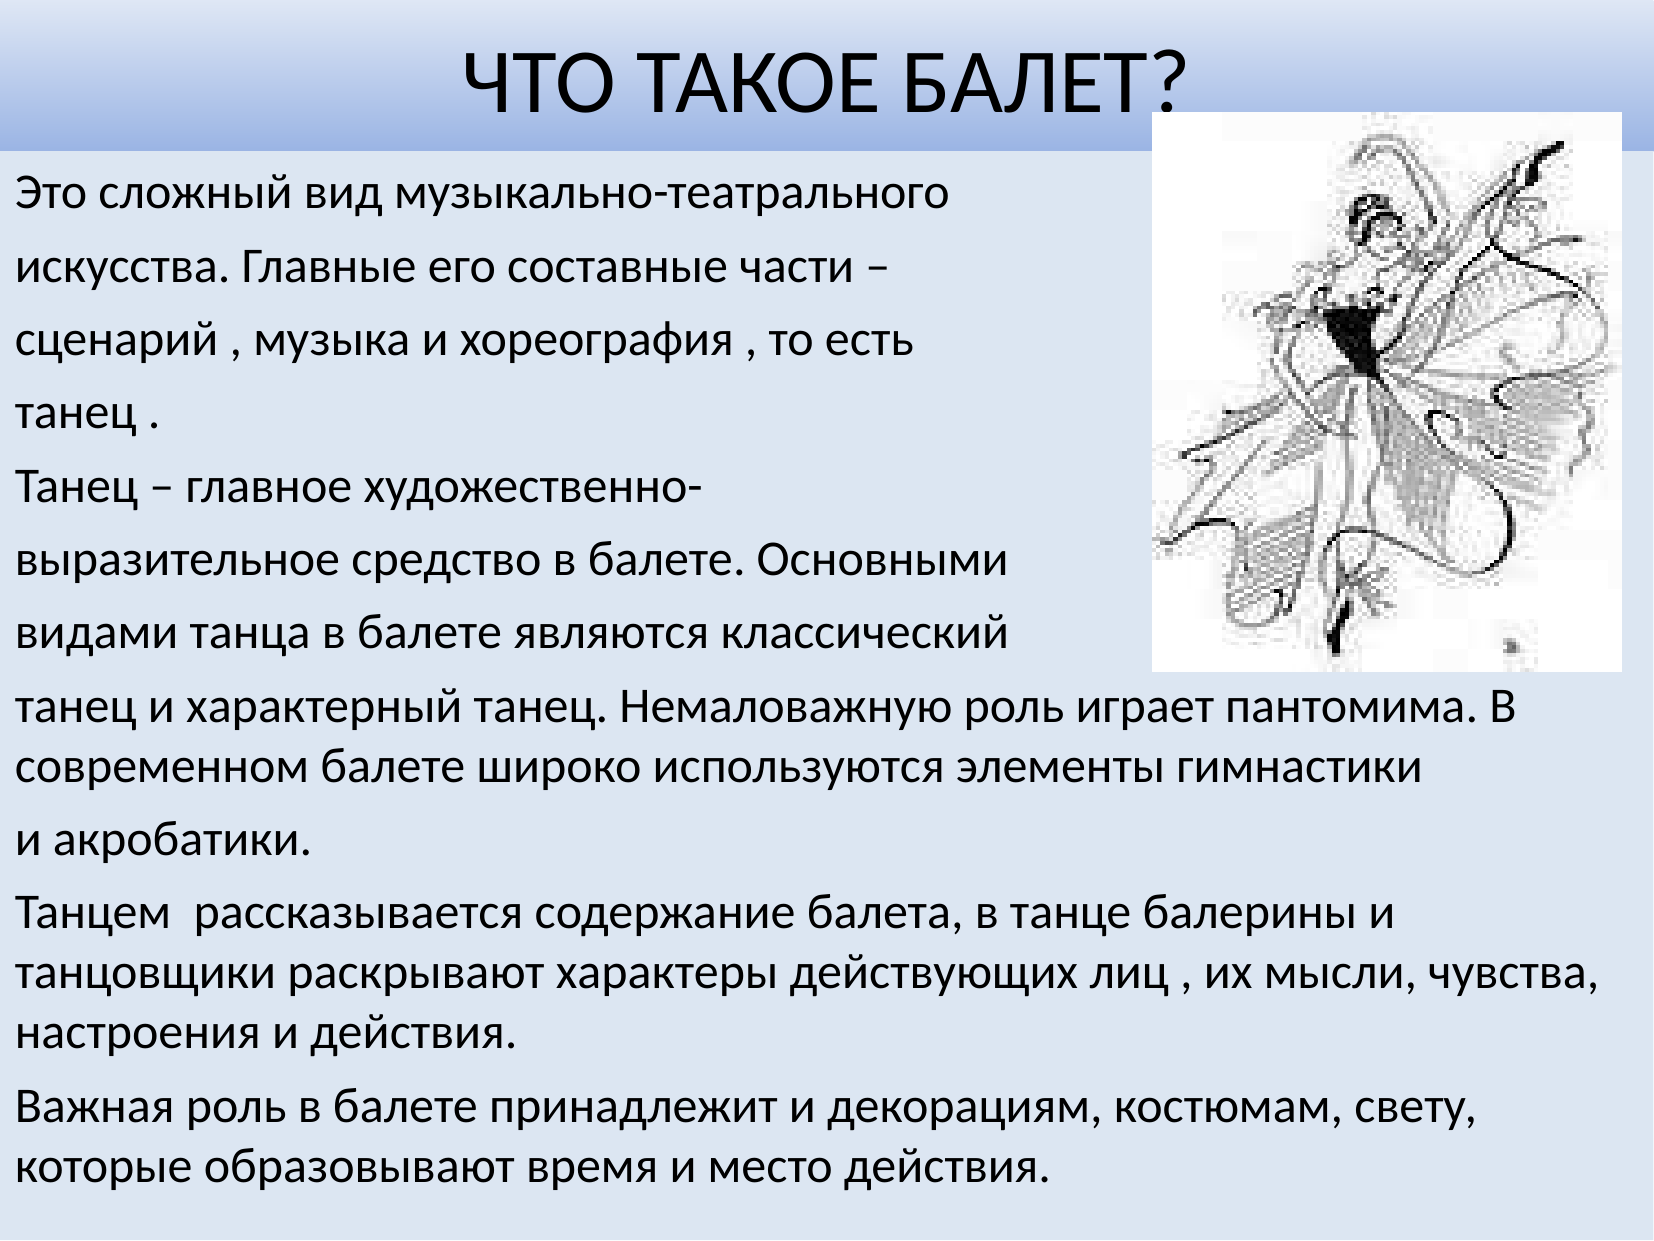

# ЧТО ТАКОЕ БАЛЕТ?
Это сложный вид музыкально-театрального
искусства. Главные его составные части –
сценарий , музыка и хореография , то есть
танец .
Танец – главное художественно-
выразительное средство в балете. Основными
видами танца в балете являются классический
танец и характерный танец. Немаловажную роль играет пантомима. В современном балете широко используются элементы гимнастики
и акробатики.
Танцем рассказывается содержание балета, в танце балерины и танцовщики раскрывают характеры действующих лиц , их мысли, чувства, настроения и действия.
Важная роль в балете принадлежит и декорациям, костюмам, свету, которые образовывают время и место действия.